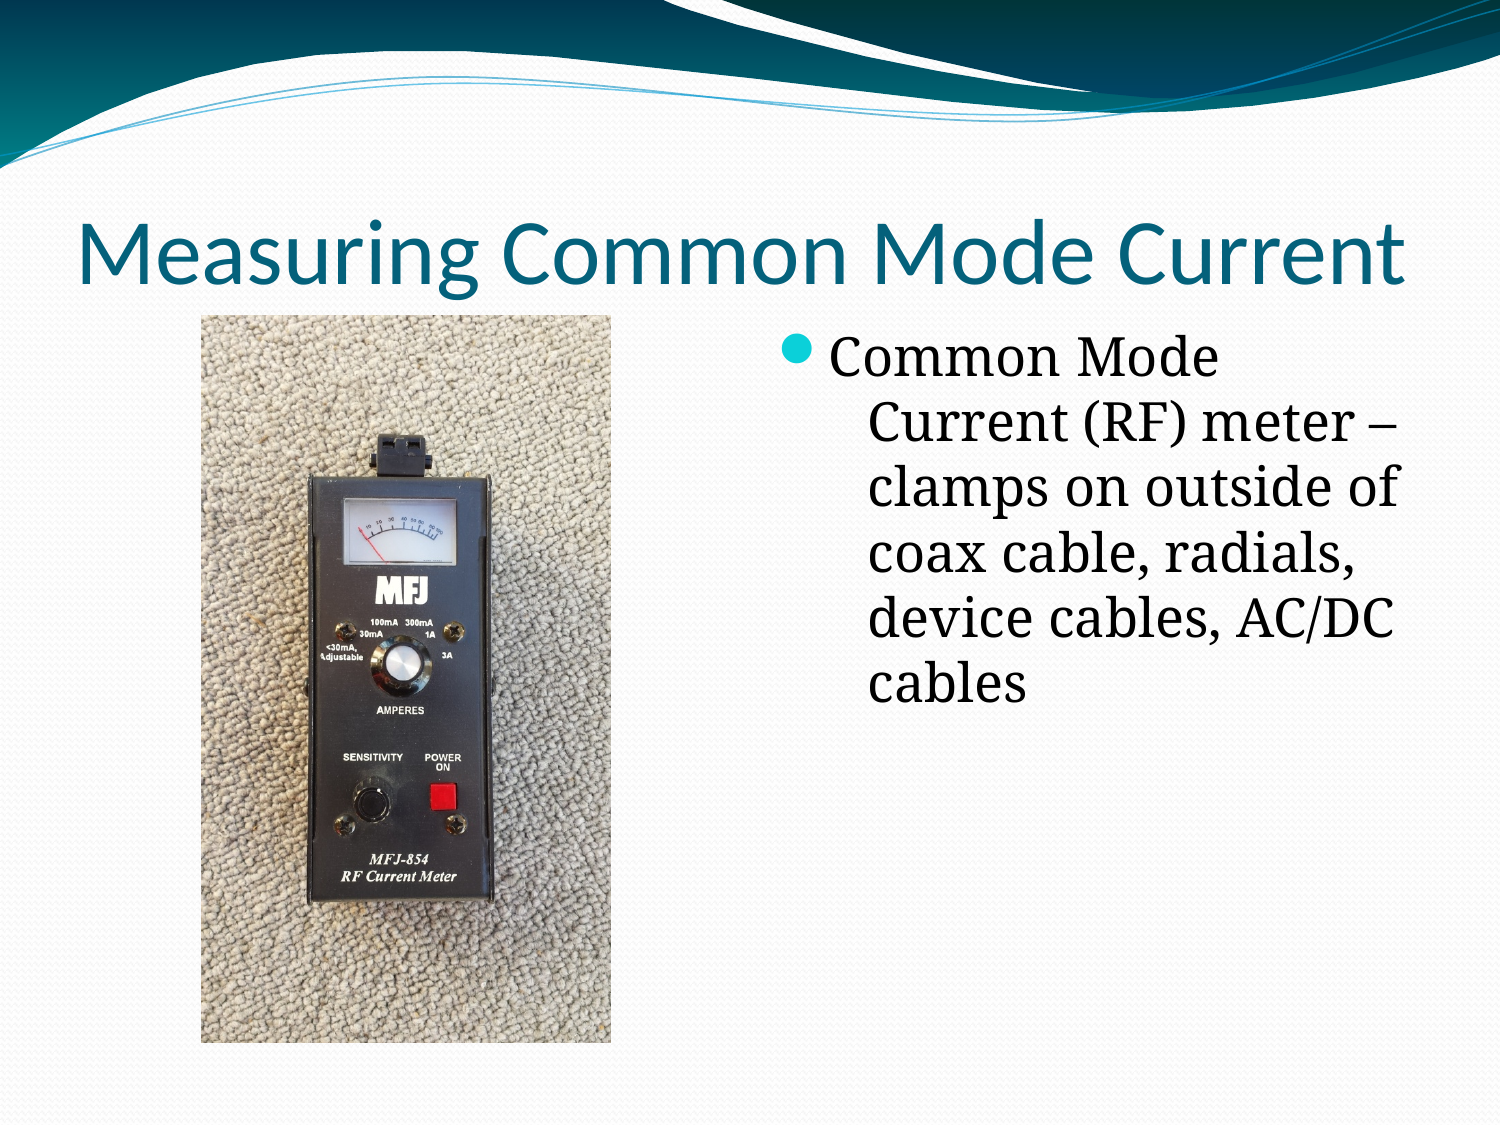

# Measuring Common Mode Current
Common Mode Current (RF) meter – clamps on outside of coax cable, radials, device cables, AC/DC cables